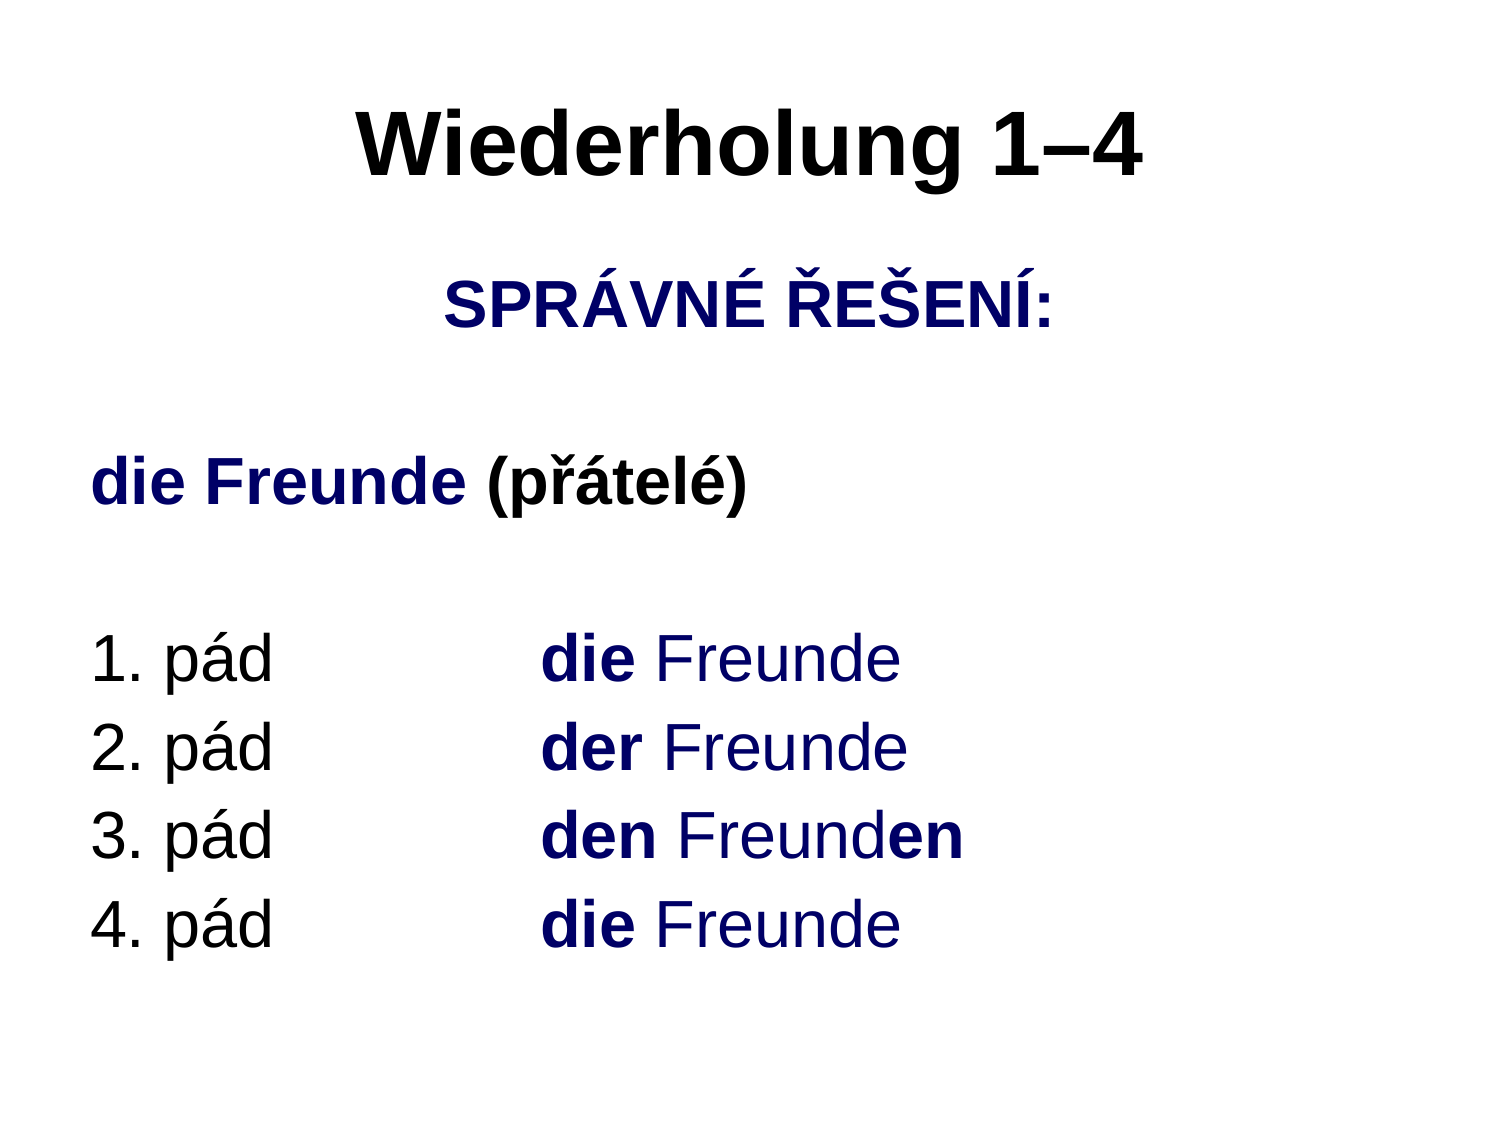

# Wiederholung 1–4
SPRÁVNÉ ŘEŠENÍ:
die Freunde (přátelé)
1. pád		die Freunde
2. pád		der Freunde
3. pád		den Freunden
4. pád		die Freunde